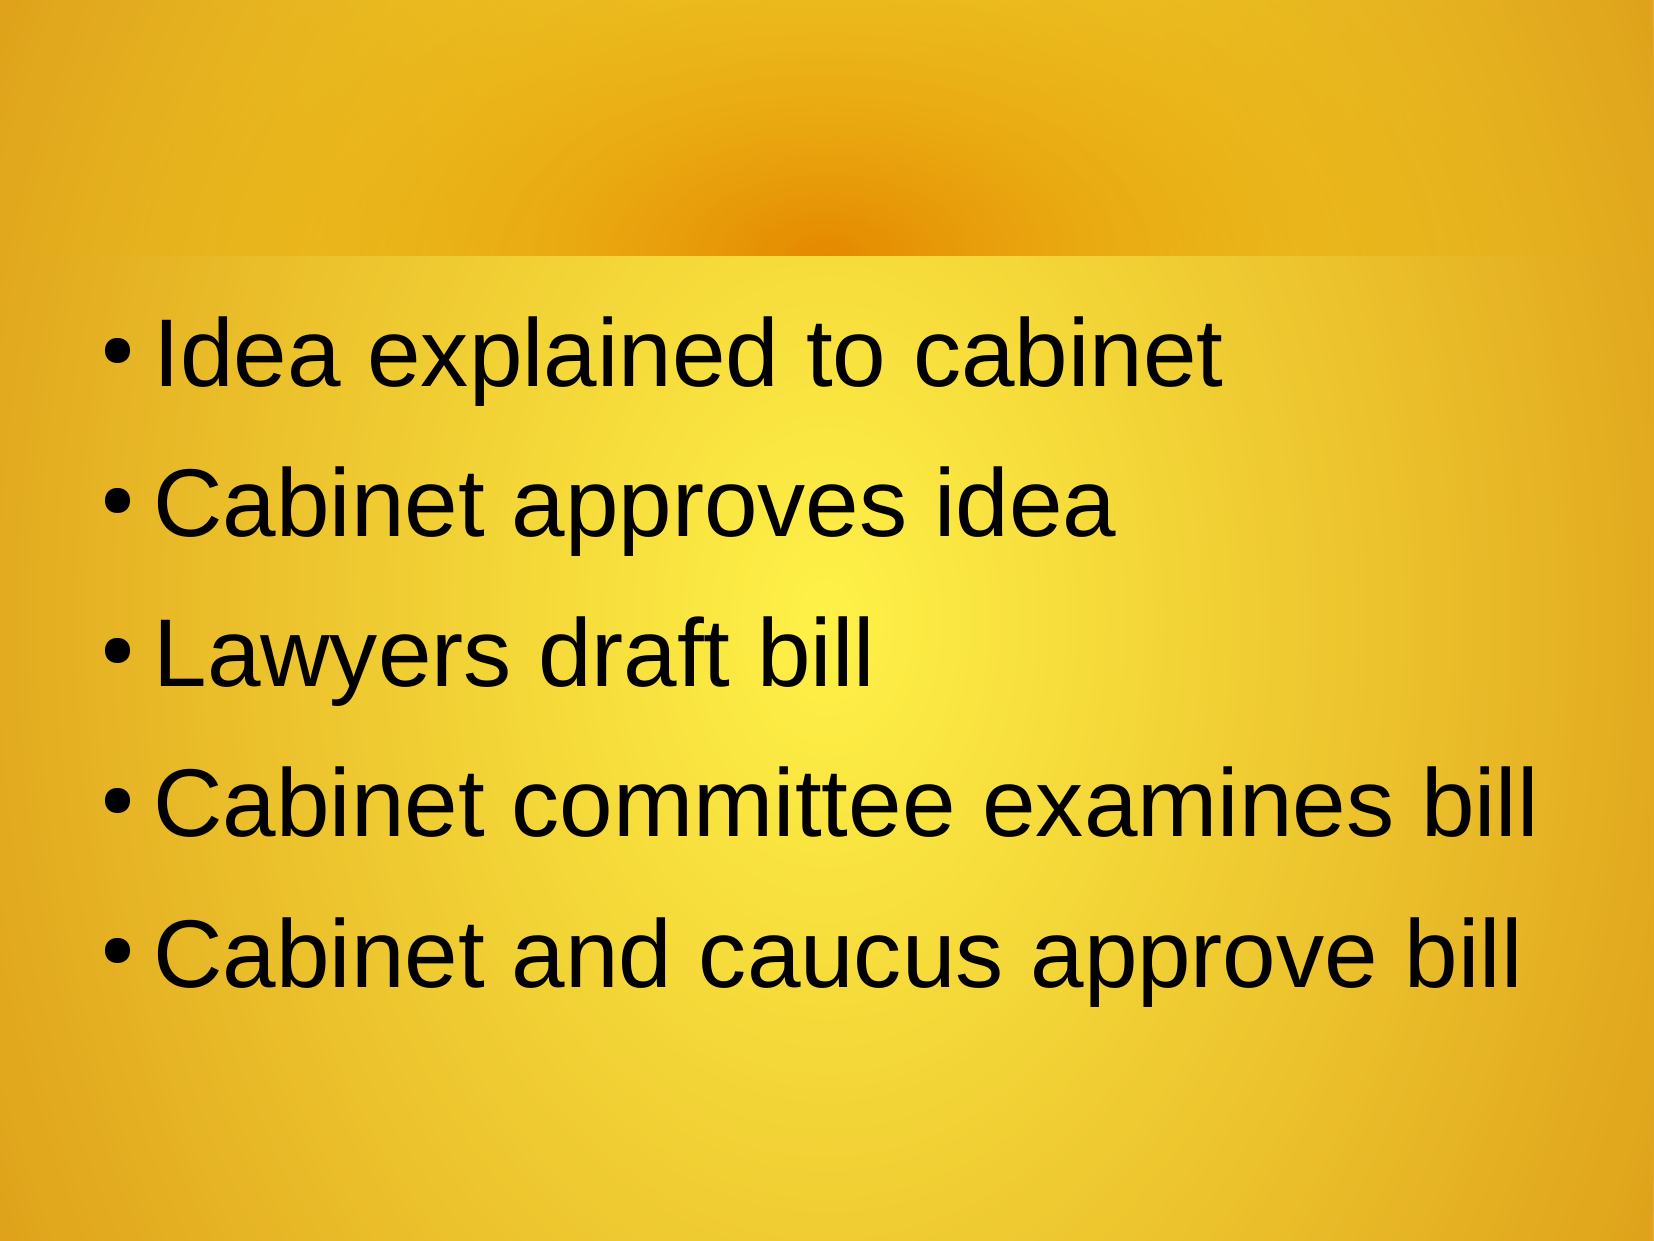

#
Idea explained to cabinet
Cabinet approves idea
Lawyers draft bill
Cabinet committee examines bill
Cabinet and caucus approve bill